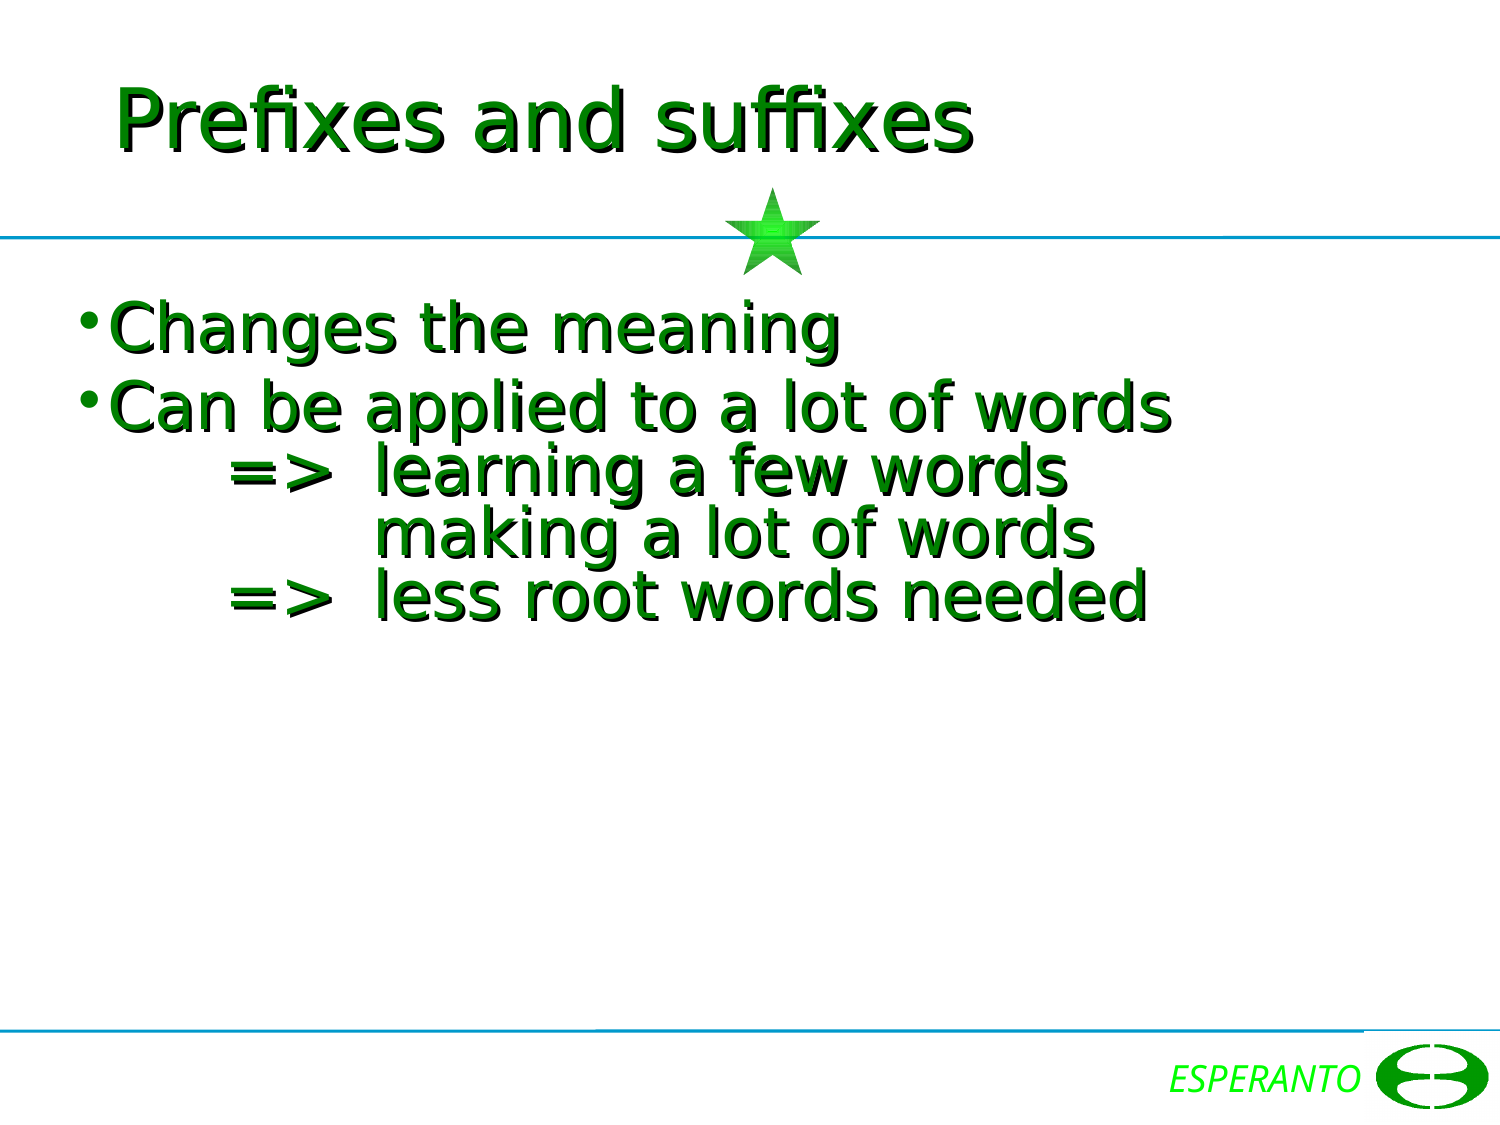

# Prefixes and suffixes
Changes the meaning
Can be applied to a lot of words
		=>	learning a few words
				making a lot of words
		=>	less root words needed